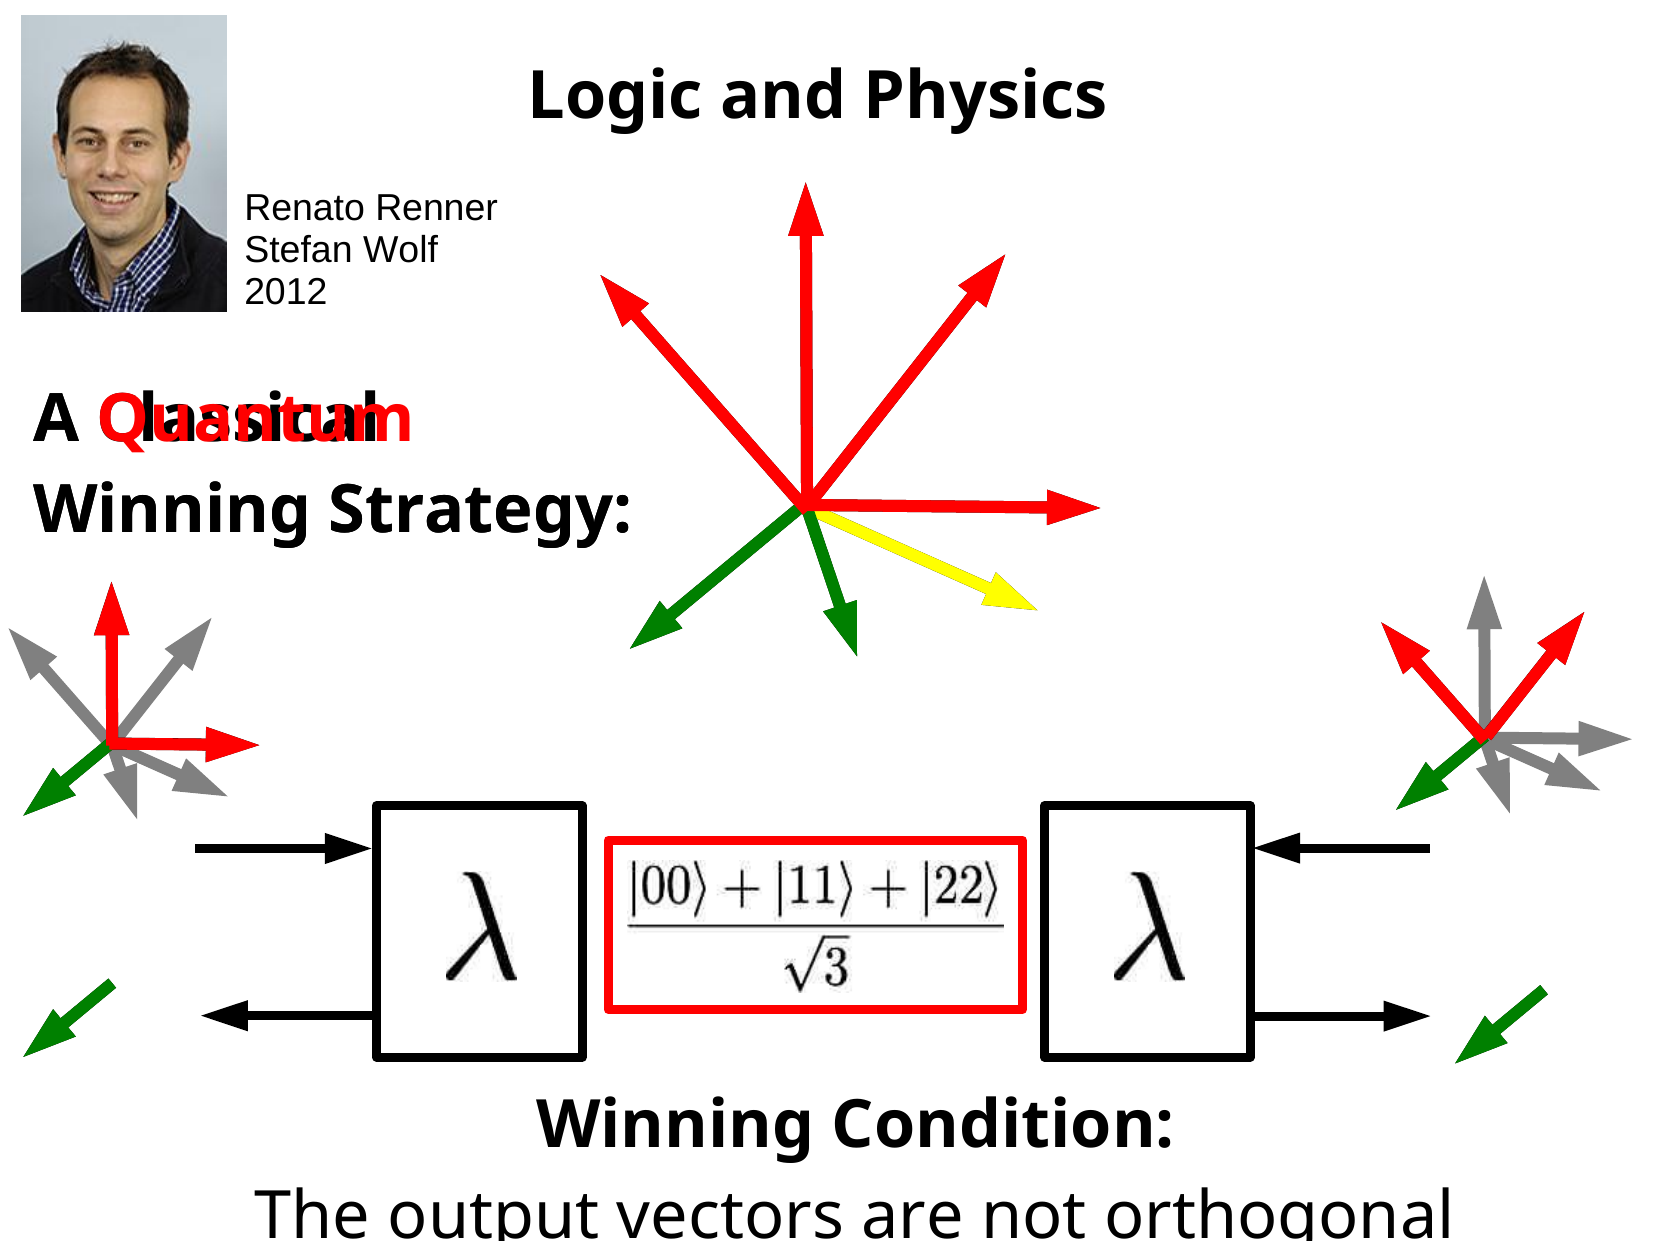

Logic and Physics
Renato Renner
Stefan Wolf
2012
A Classical
Winning Strategy:
A Quantum
Winning Strategy:
Winning Condition:
The output vectors are not orthogonal